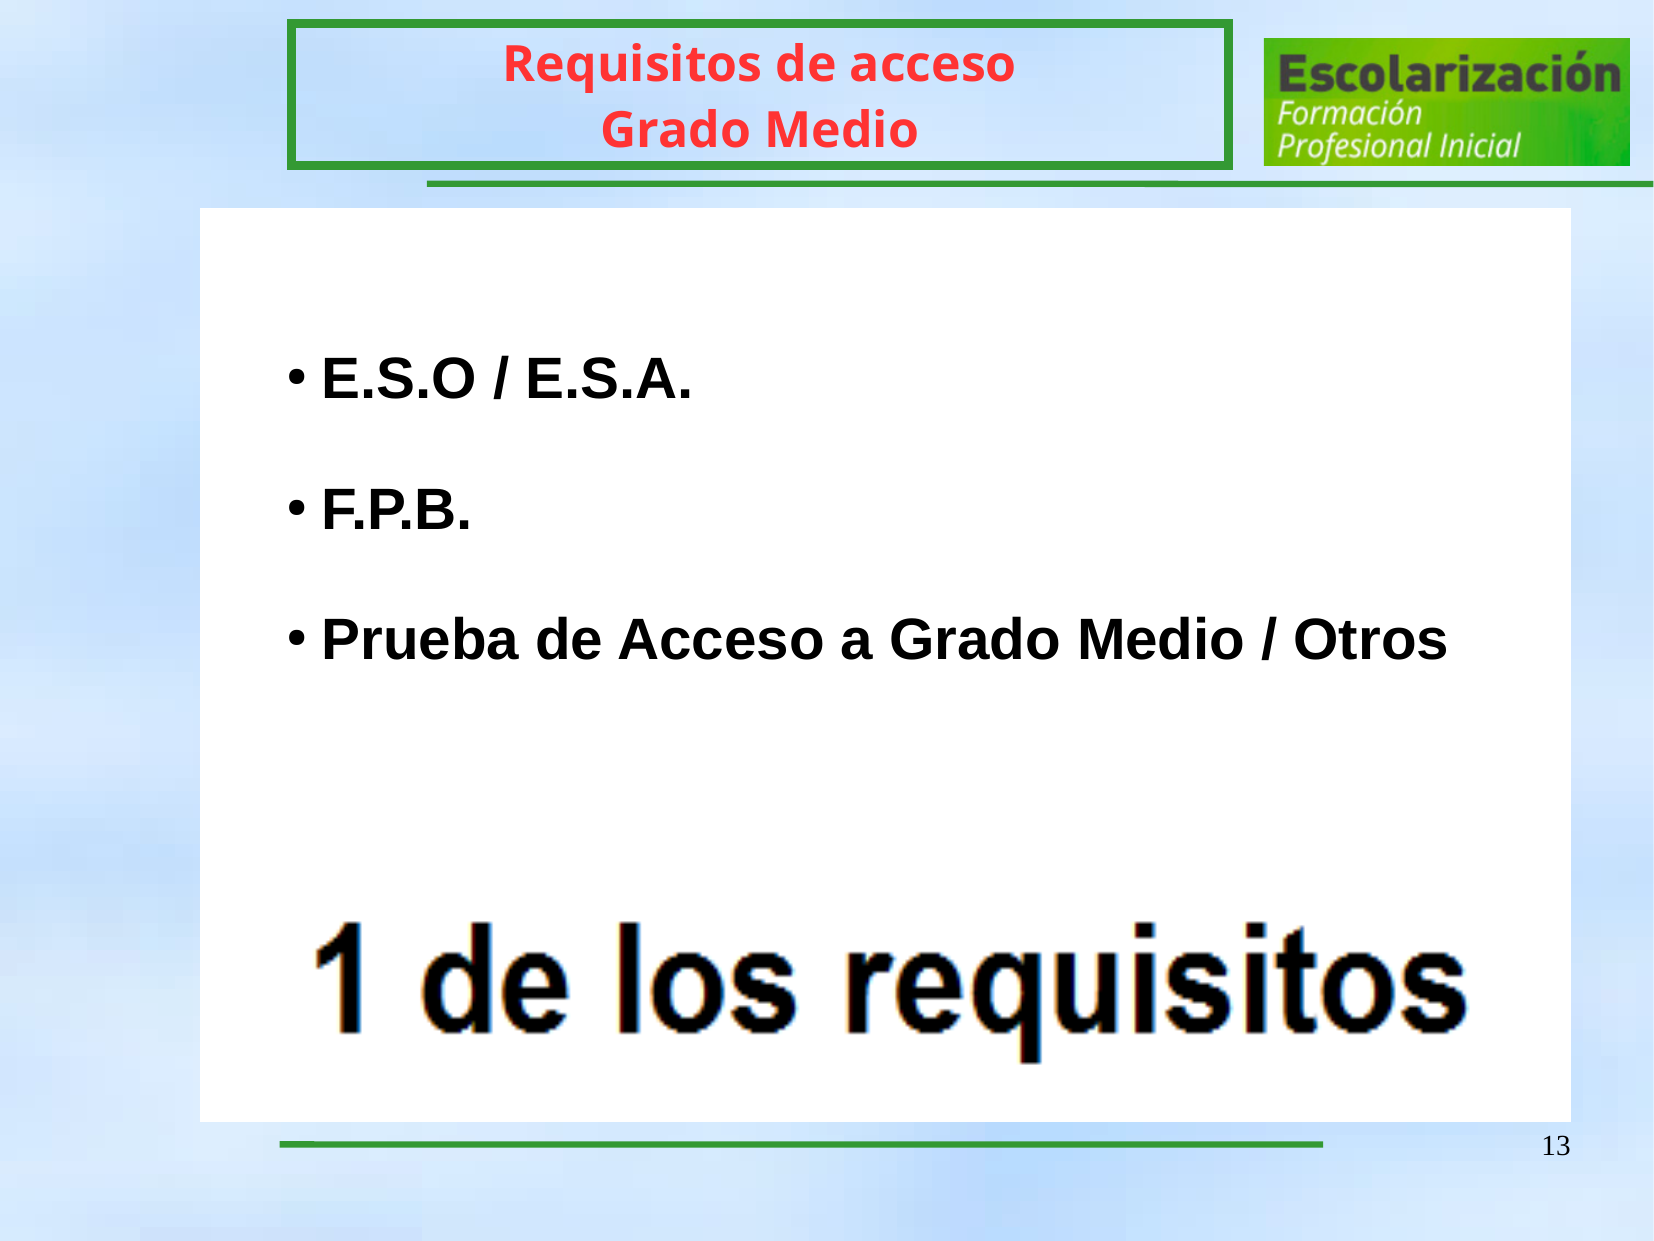

Requisitos de acceso
Grado Medio
E.S.O / E.S.A.
F.P.B.
Prueba de Acceso a Grado Medio / Otros
13